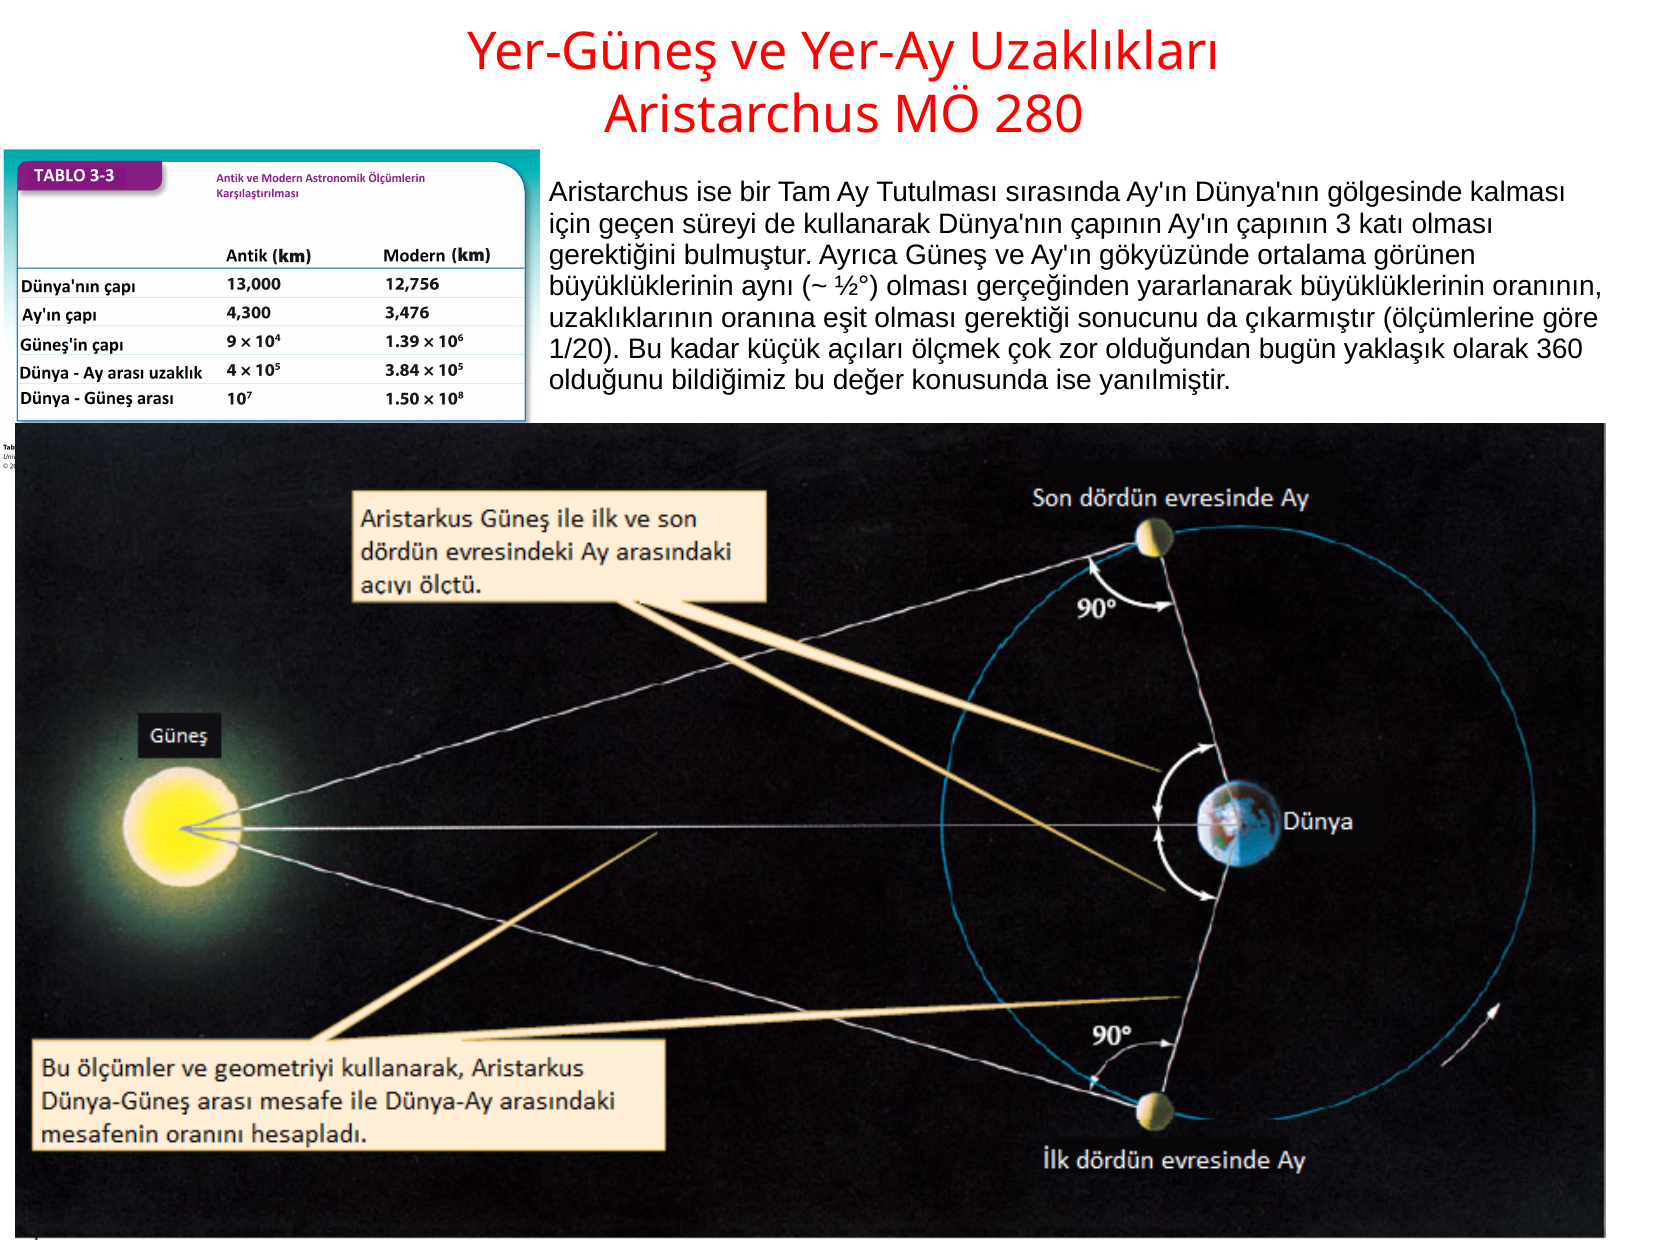

# Yer-Güneş ve Yer-Ay Uzaklıkları Aristarchus MÖ 280
Aristarchus ise bir Tam Ay Tutulması sırasında Ay'ın Dünya'nın gölgesinde kalması için geçen süreyi de kullanarak Dünya'nın çapının Ay'ın çapının 3 katı olması gerektiğini bulmuştur. Ayrıca Güneş ve Ay'ın gökyüzünde ortalama görünen büyüklüklerinin aynı (~ ½°) olması gerçeğinden yararlanarak büyüklüklerinin oranının, uzaklıklarının oranına eşit olması gerektiği sonucunu da çıkarmıştır (ölçümlerine göre 1/20). Bu kadar küçük açıları ölçmek çok zor olduğundan bugün yaklaşık olarak 360 olduğunu bildiğimiz bu değer konusunda ise yanılmiştir.